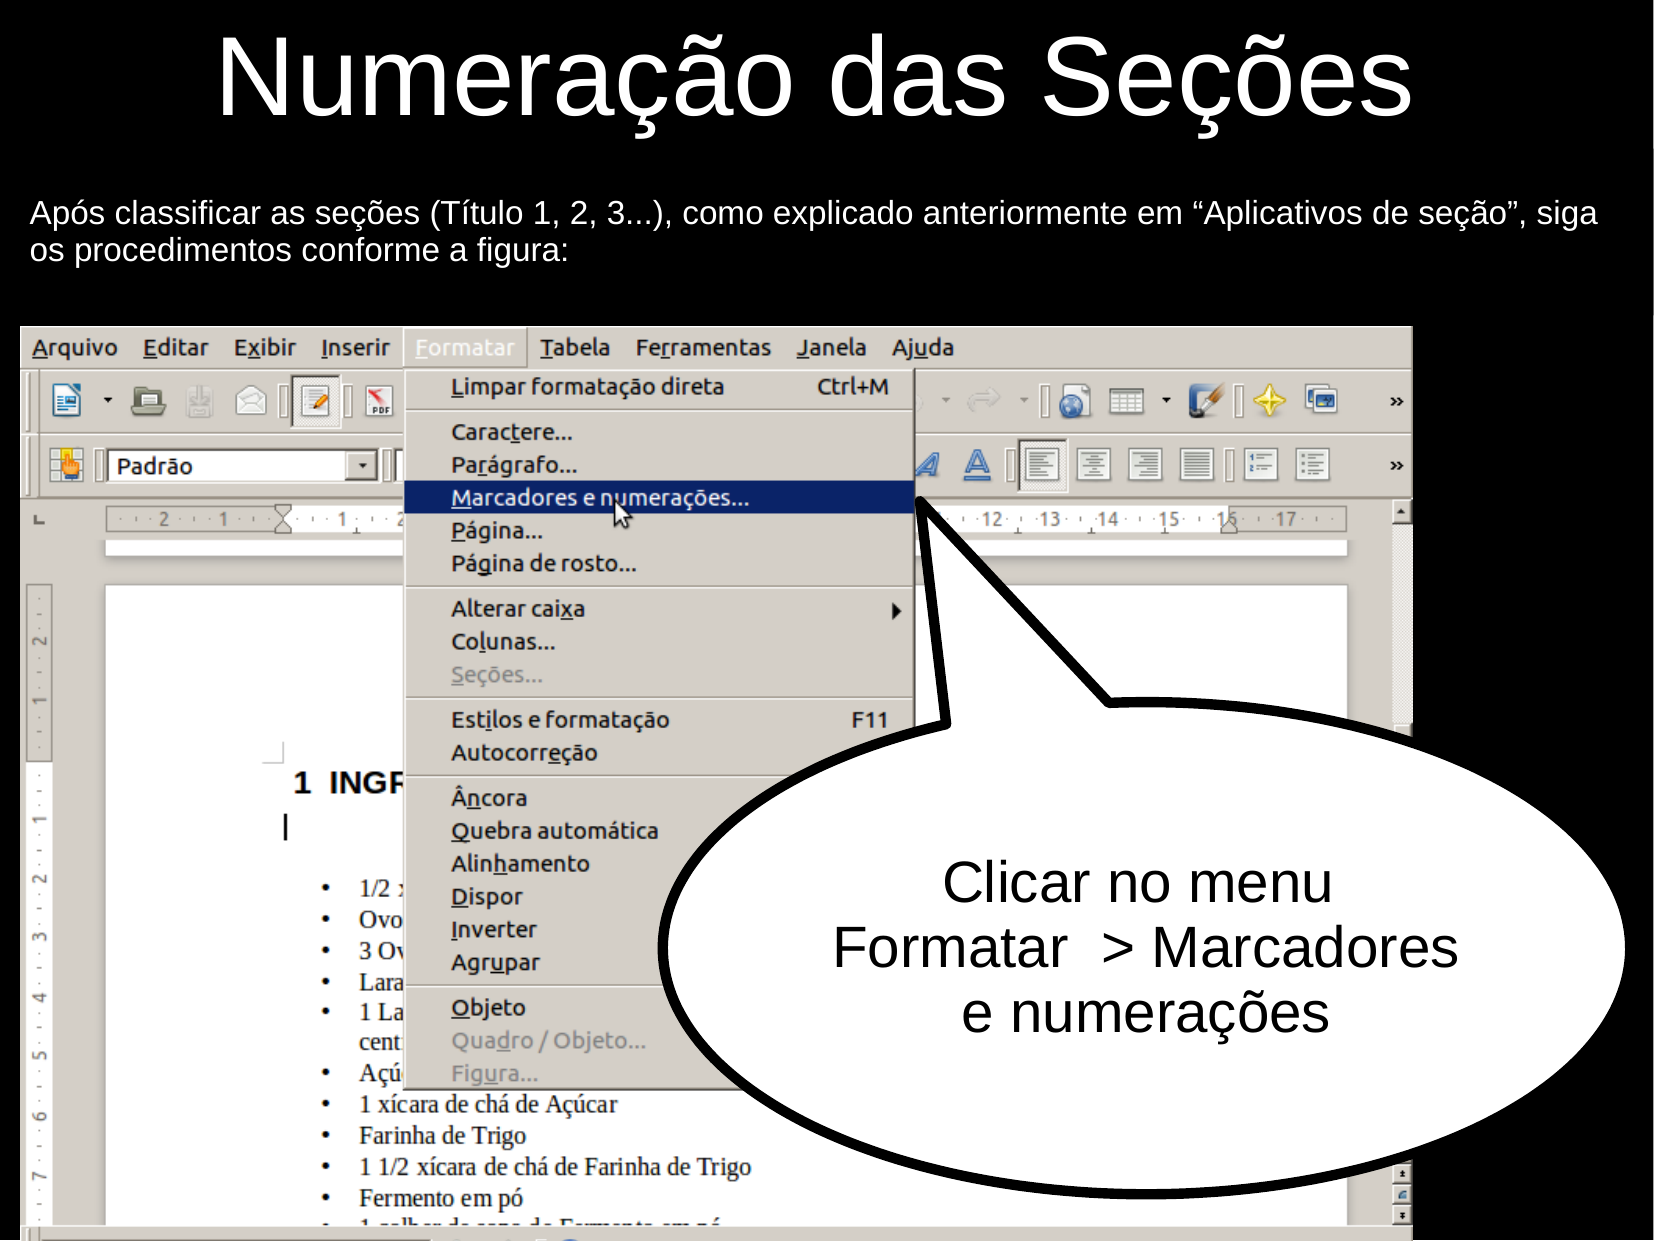

# Numeração das Seções
Após classificar as seções (Título 1, 2, 3...), como explicado anteriormente em “Aplicativos de seção”, siga os procedimentos conforme a figura:
Clicar no menu
Formatar > Marcadores e numerações